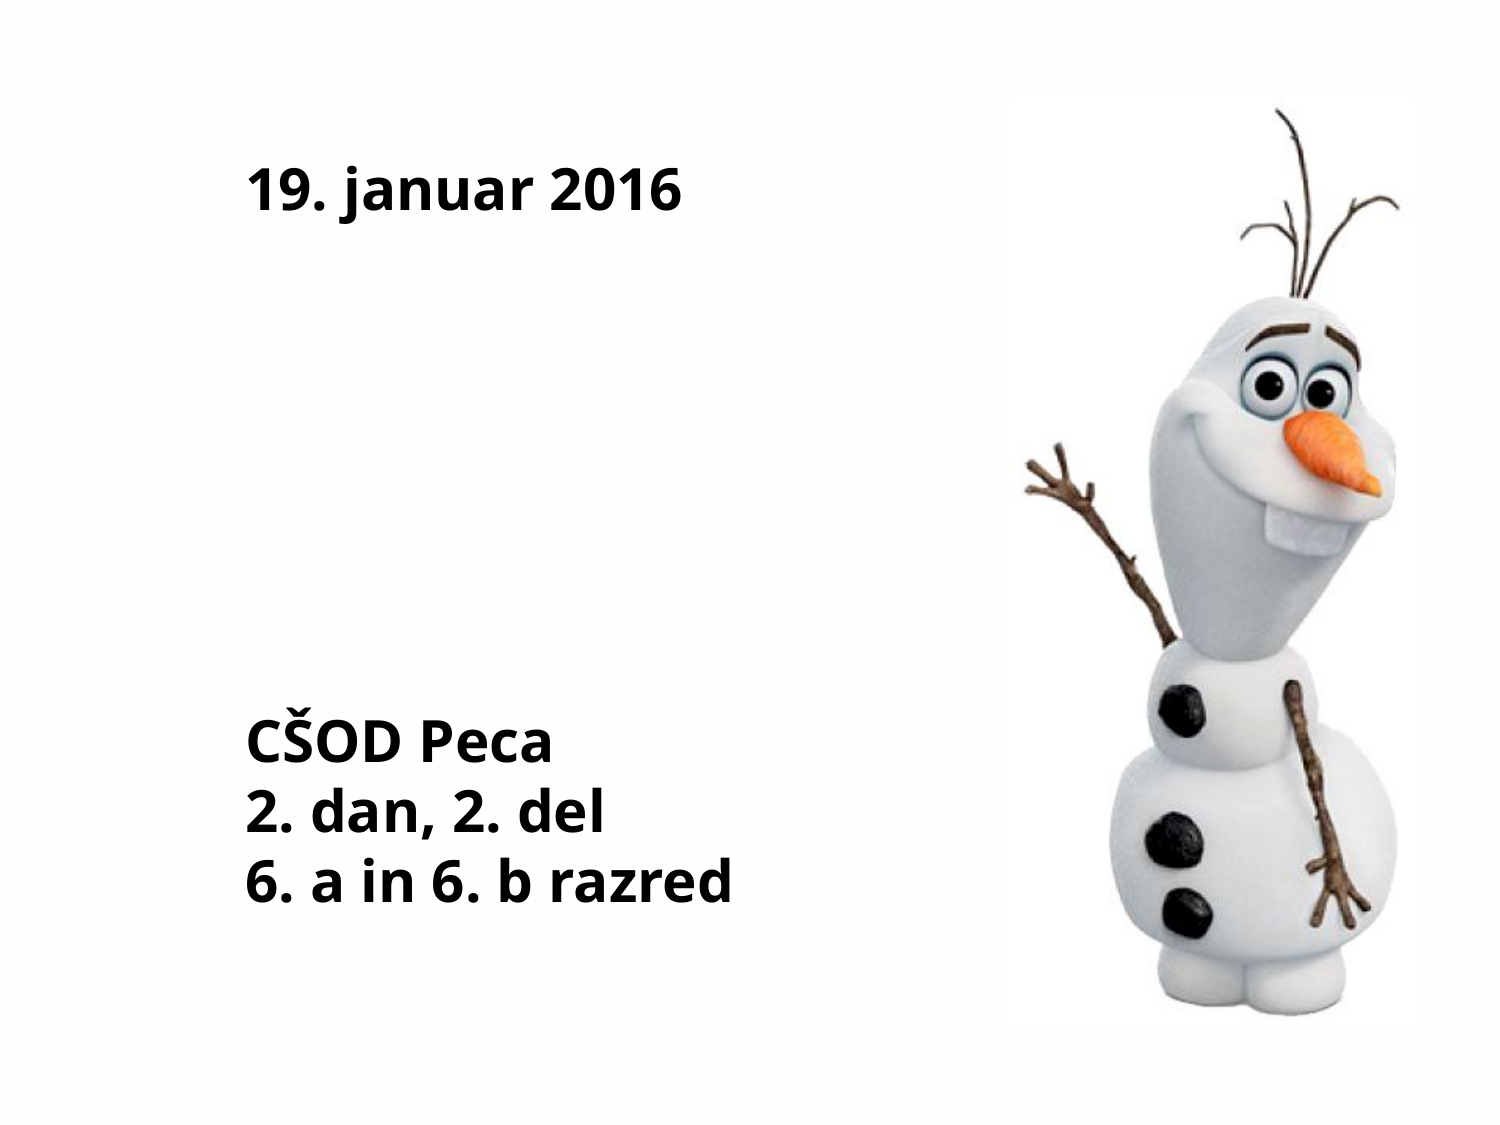

19. januar 2016
CŠOD Peca
2. dan, 2. del
6. a in 6. b razred